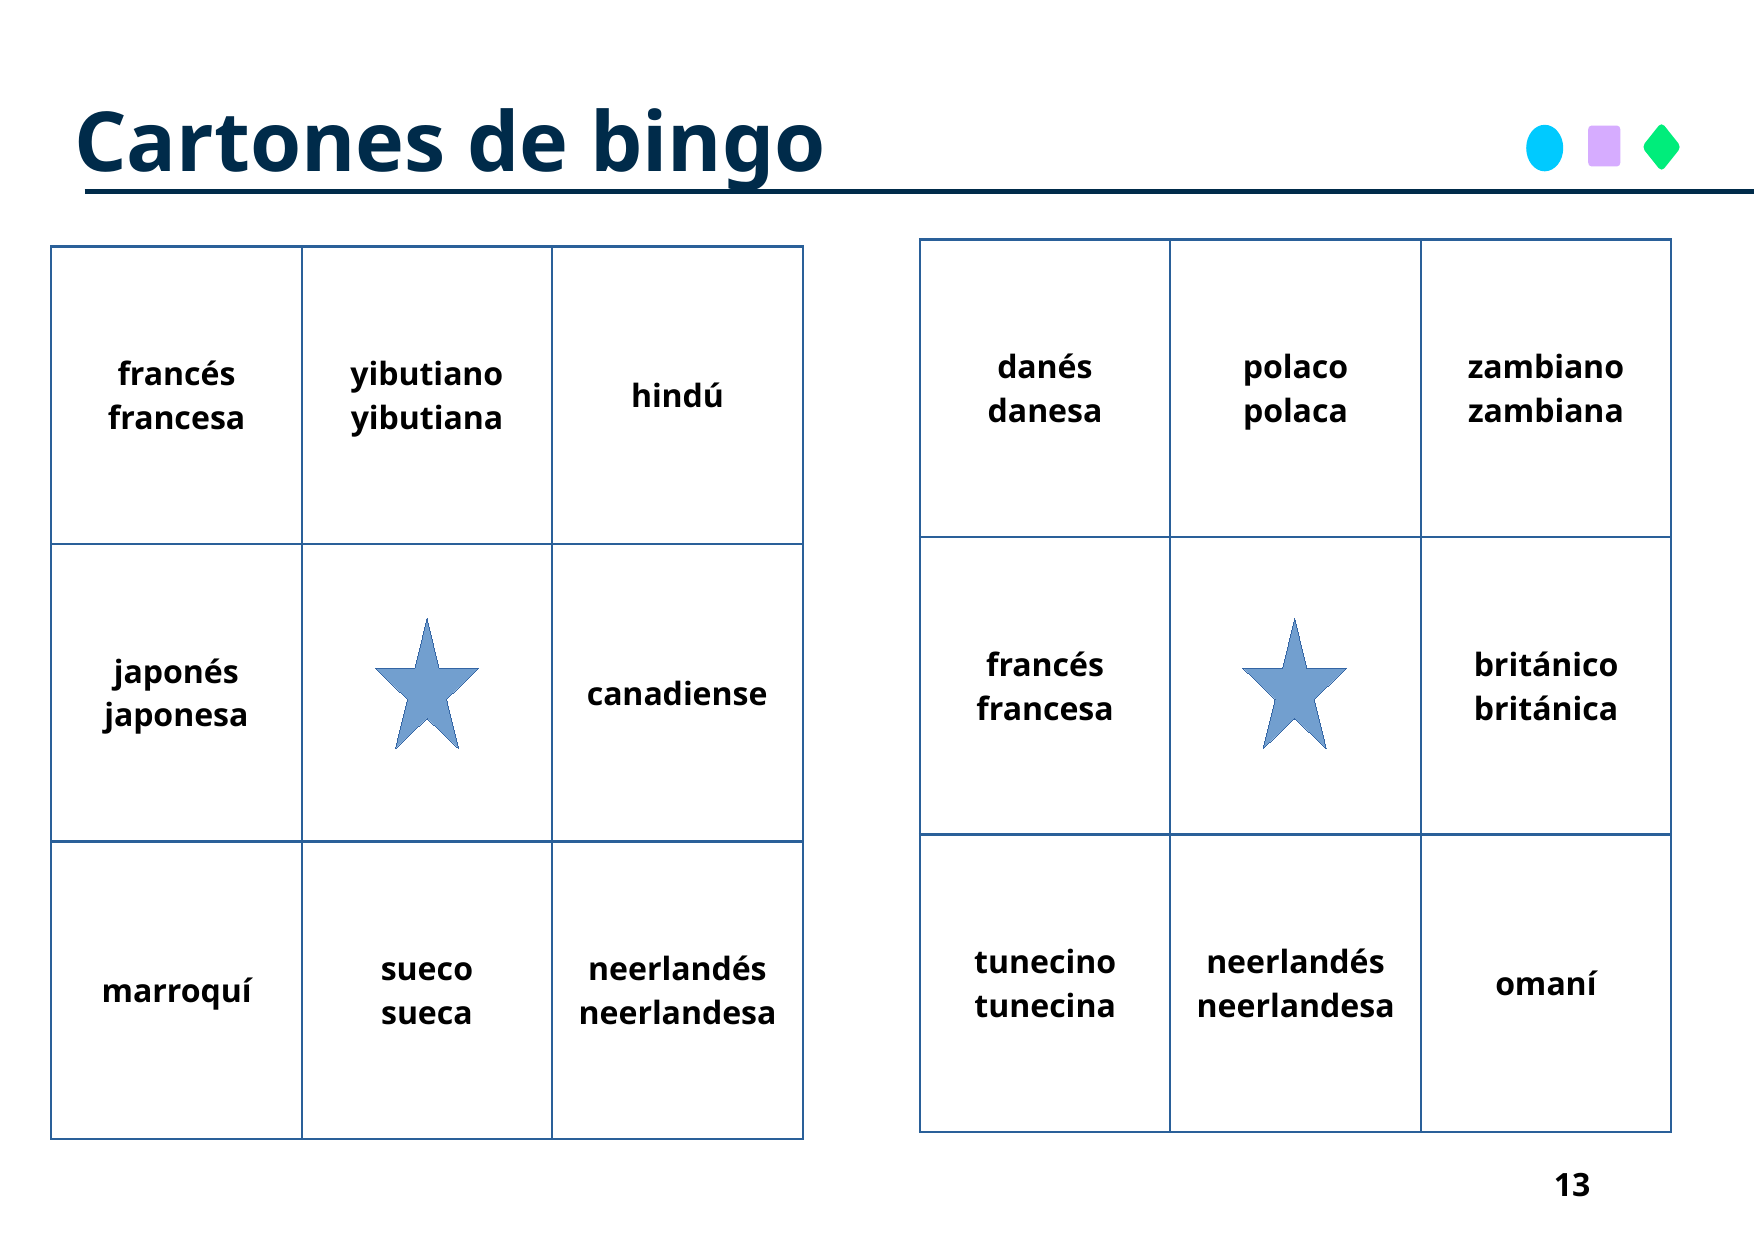

# Cartones de bingo
| danés danesa | polaco polaca | zambiano zambiana |
| --- | --- | --- |
| francés francesa | | británico británica |
| tunecino tunecina | neerlandés neerlandesa | omaní |
| francés francesa | yibutiano yibutiana | hindú |
| --- | --- | --- |
| japonés japonesa | | canadiense |
| marroquí | sueco sueca | neerlandés neerlandesa |